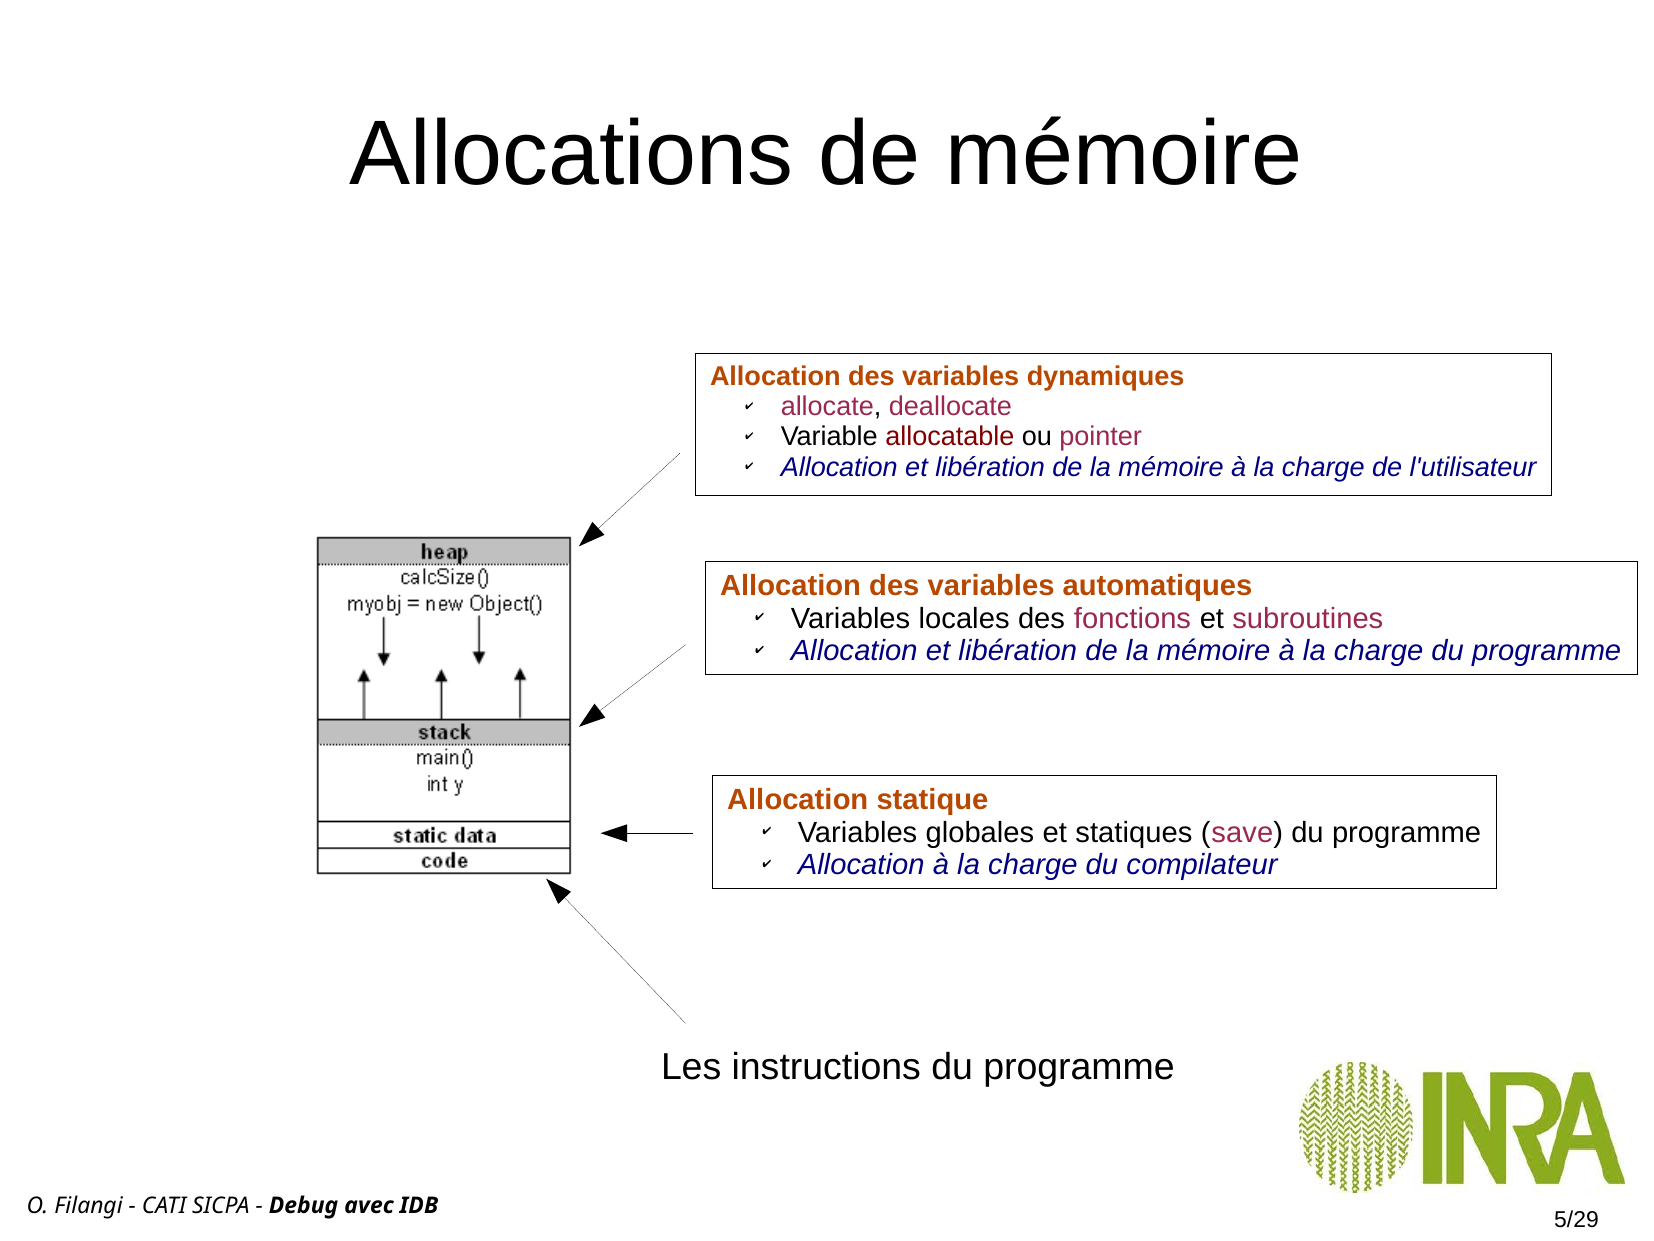

# Allocations de mémoire
Allocation des variables dynamiques
allocate, deallocate
Variable allocatable ou pointer
Allocation et libération de la mémoire à la charge de l'utilisateur
Allocation des variables automatiques
Variables locales des fonctions et subroutines
Allocation et libération de la mémoire à la charge du programme
Allocation statique
Variables globales et statiques (save) du programme
Allocation à la charge du compilateur
Les instructions du programme
 O. Filangi - CATI SICPA - Debug avec IDB
2/29